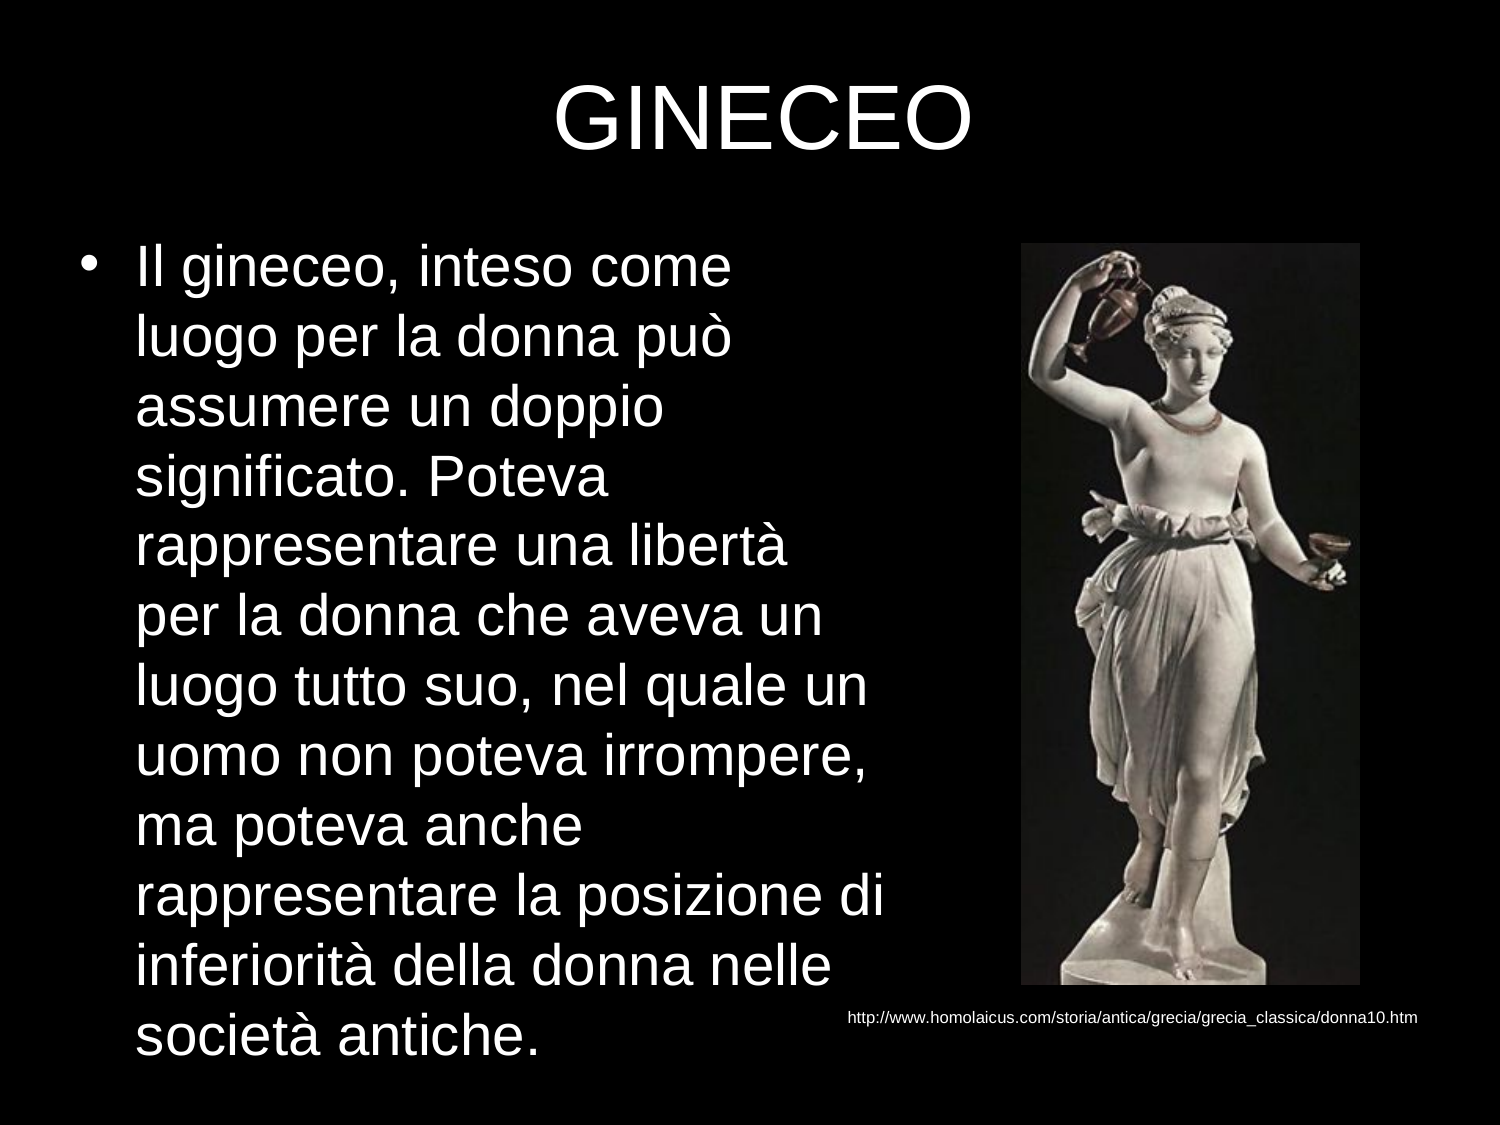

# GINECEO
Il gineceo, inteso come luogo per la donna può assumere un doppio significato. Poteva rappresentare una libertà per la donna che aveva un luogo tutto suo, nel quale un uomo non poteva irrompere, ma poteva anche rappresentare la posizione di inferiorità della donna nelle società antiche.
http://www.homolaicus.com/storia/antica/grecia/grecia_classica/donna10.htm